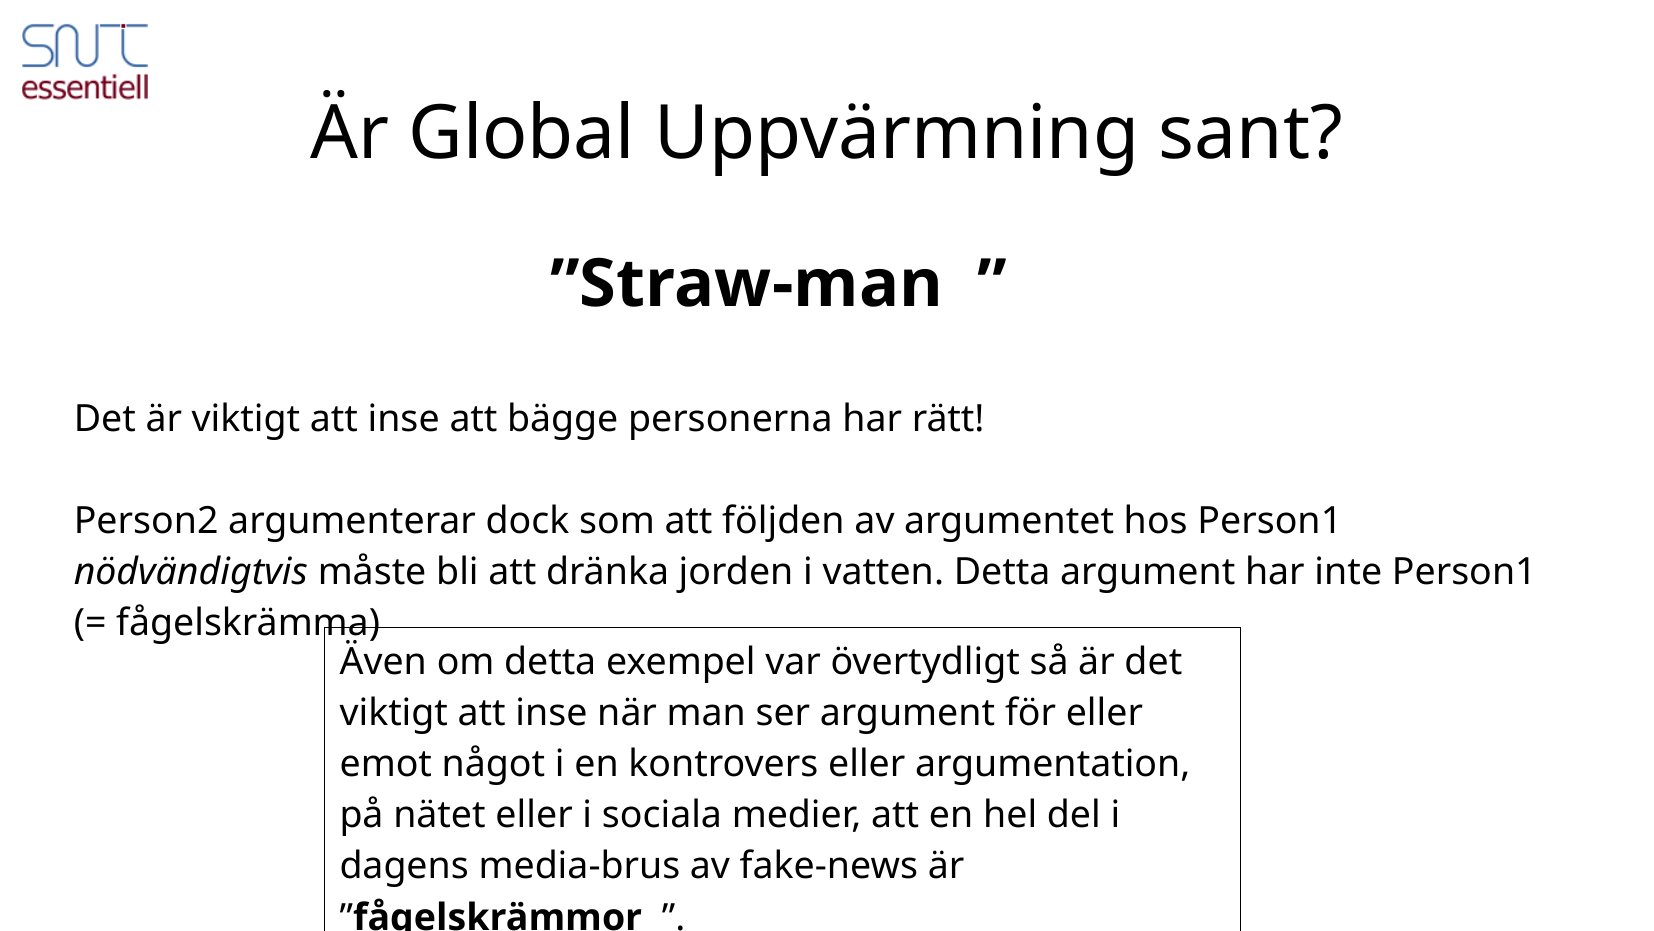

# Är Global Uppvärmning sant?
”Straw-man ”
Det är viktigt att inse att bägge personerna har rätt!
Person2 argumenterar dock som att följden av argumentet hos Person1 nödvändigtvis måste bli att dränka jorden i vatten. Detta argument har inte Person1 (= fågelskrämma)
Även om detta exempel var övertydligt så är det viktigt att inse när man ser argument för eller emot något i en kontrovers eller argumentation, på nätet eller i sociala medier, att en hel del i dagens media-brus av fake-news är ”fågelskrämmor ”.